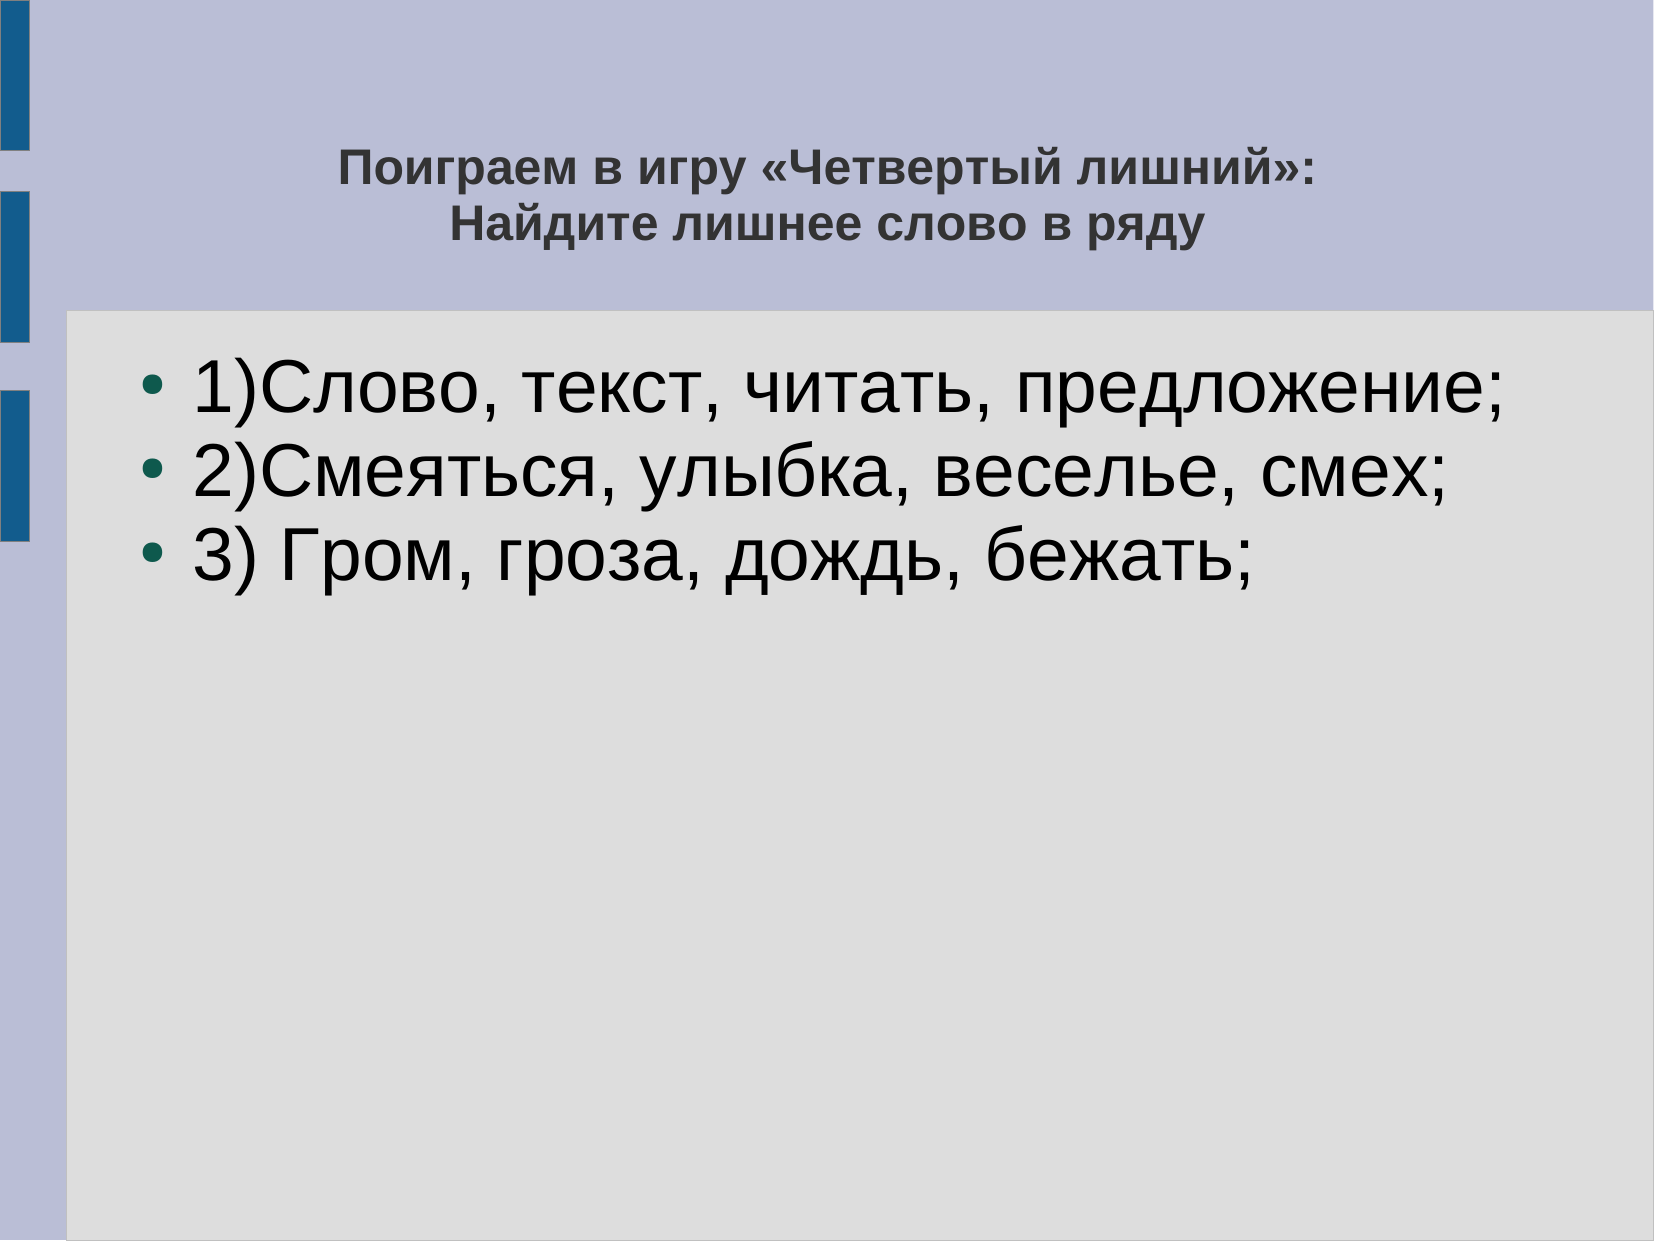

# Поиграем в игру «Четвертый лишний»: Найдите лишнее слово в ряду
1)Слово, текст, читать, предложение;
2)Смеяться, улыбка, веселье, смех;
3) Гром, гроза, дождь, бежать;